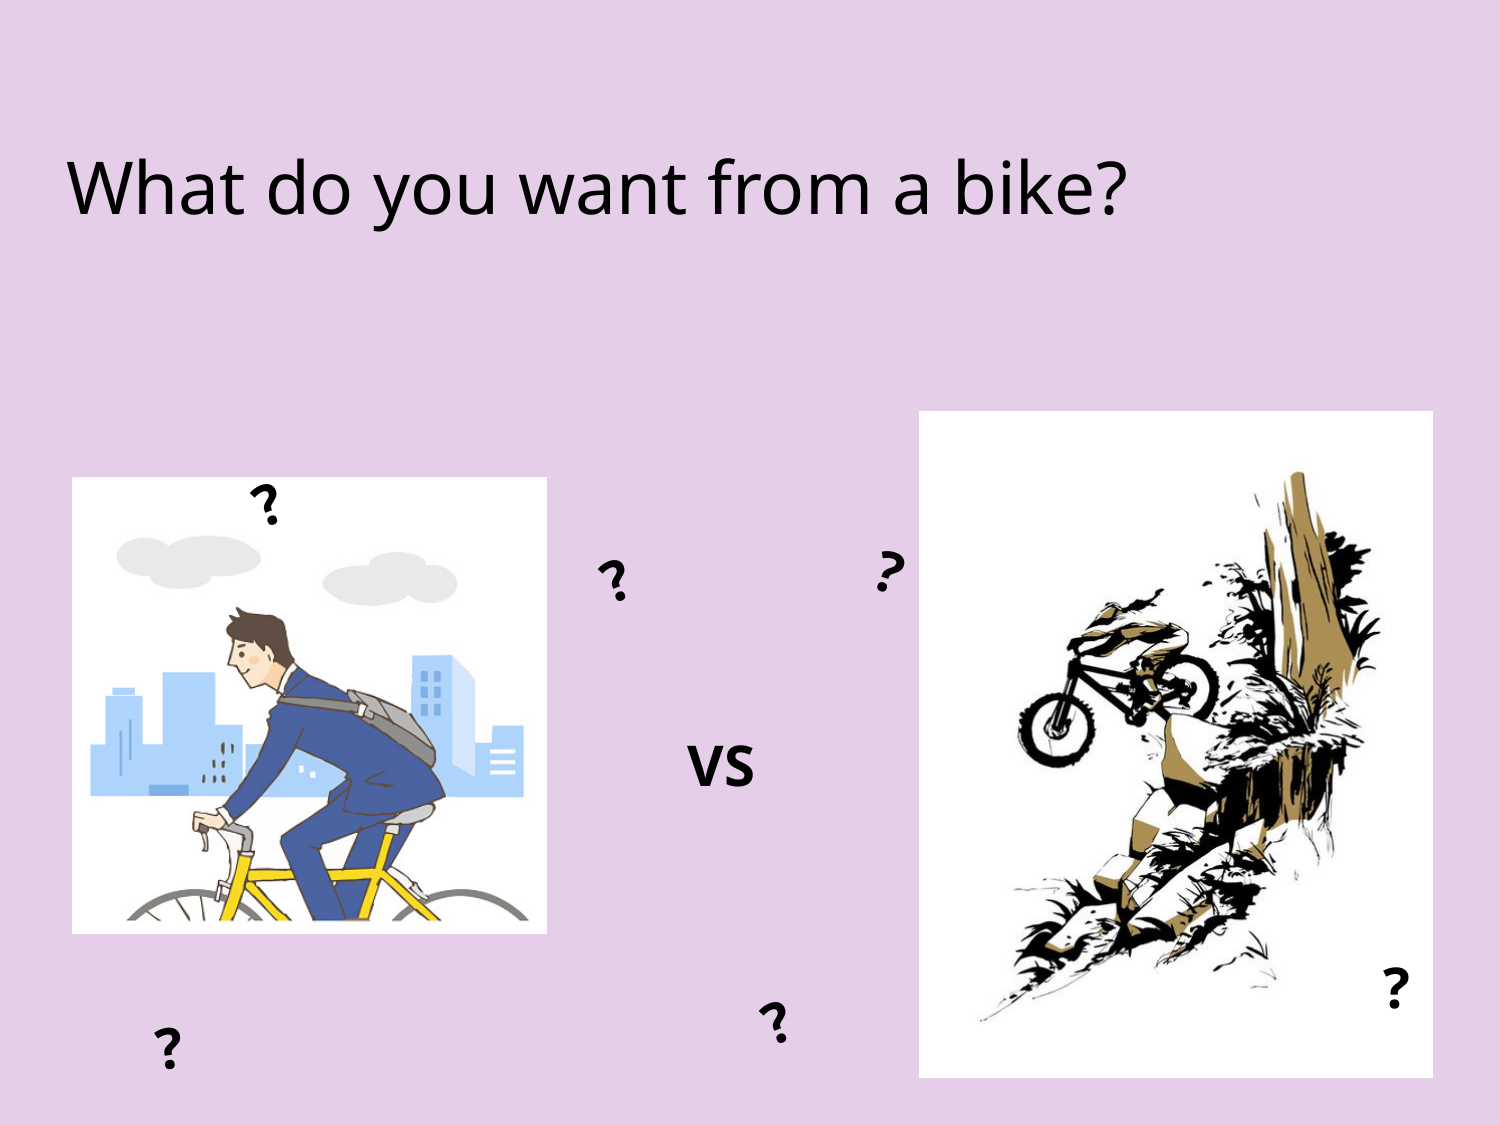

# What do you want from a bike?
?
?
?
VS
?
?
?